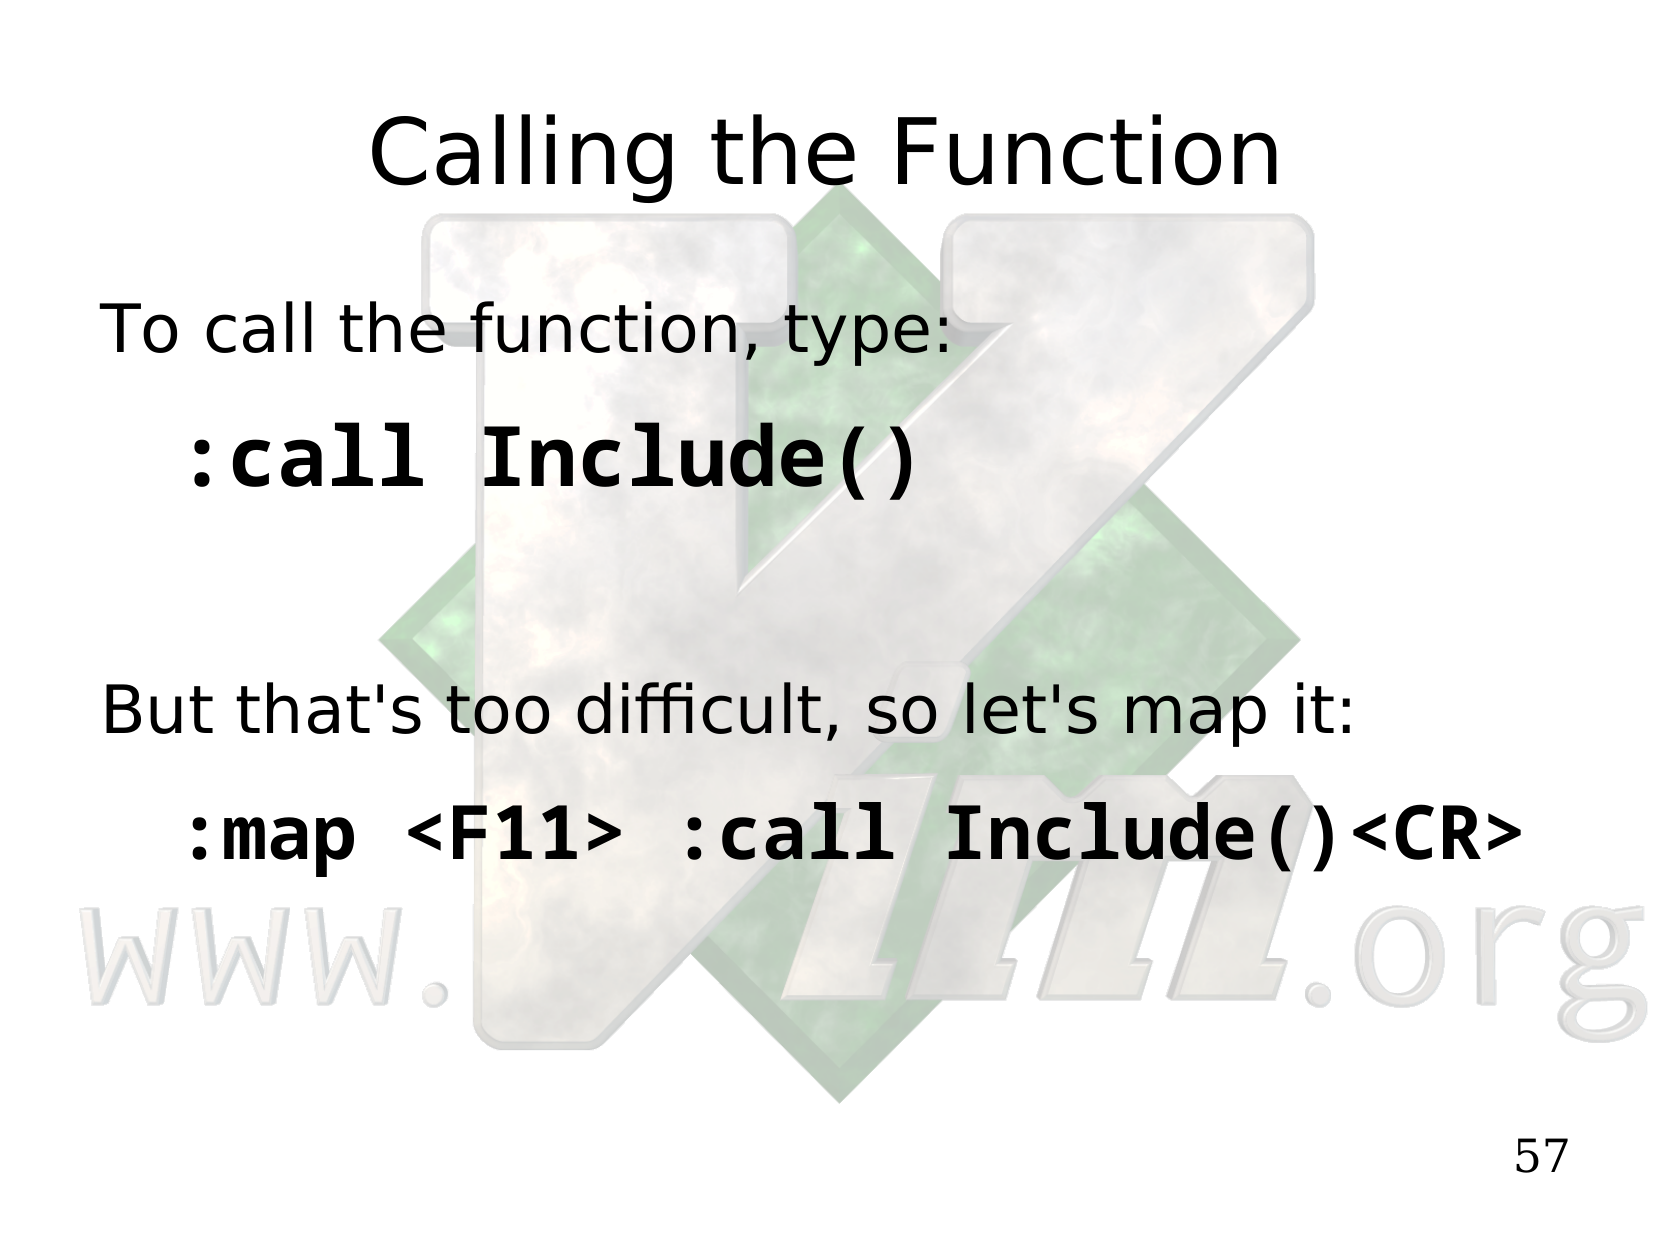

# Calling the Function
To call the function, type:
:call Include()
But that's too difficult, so let's map it:
:map <F11> :call Include()<CR>
57